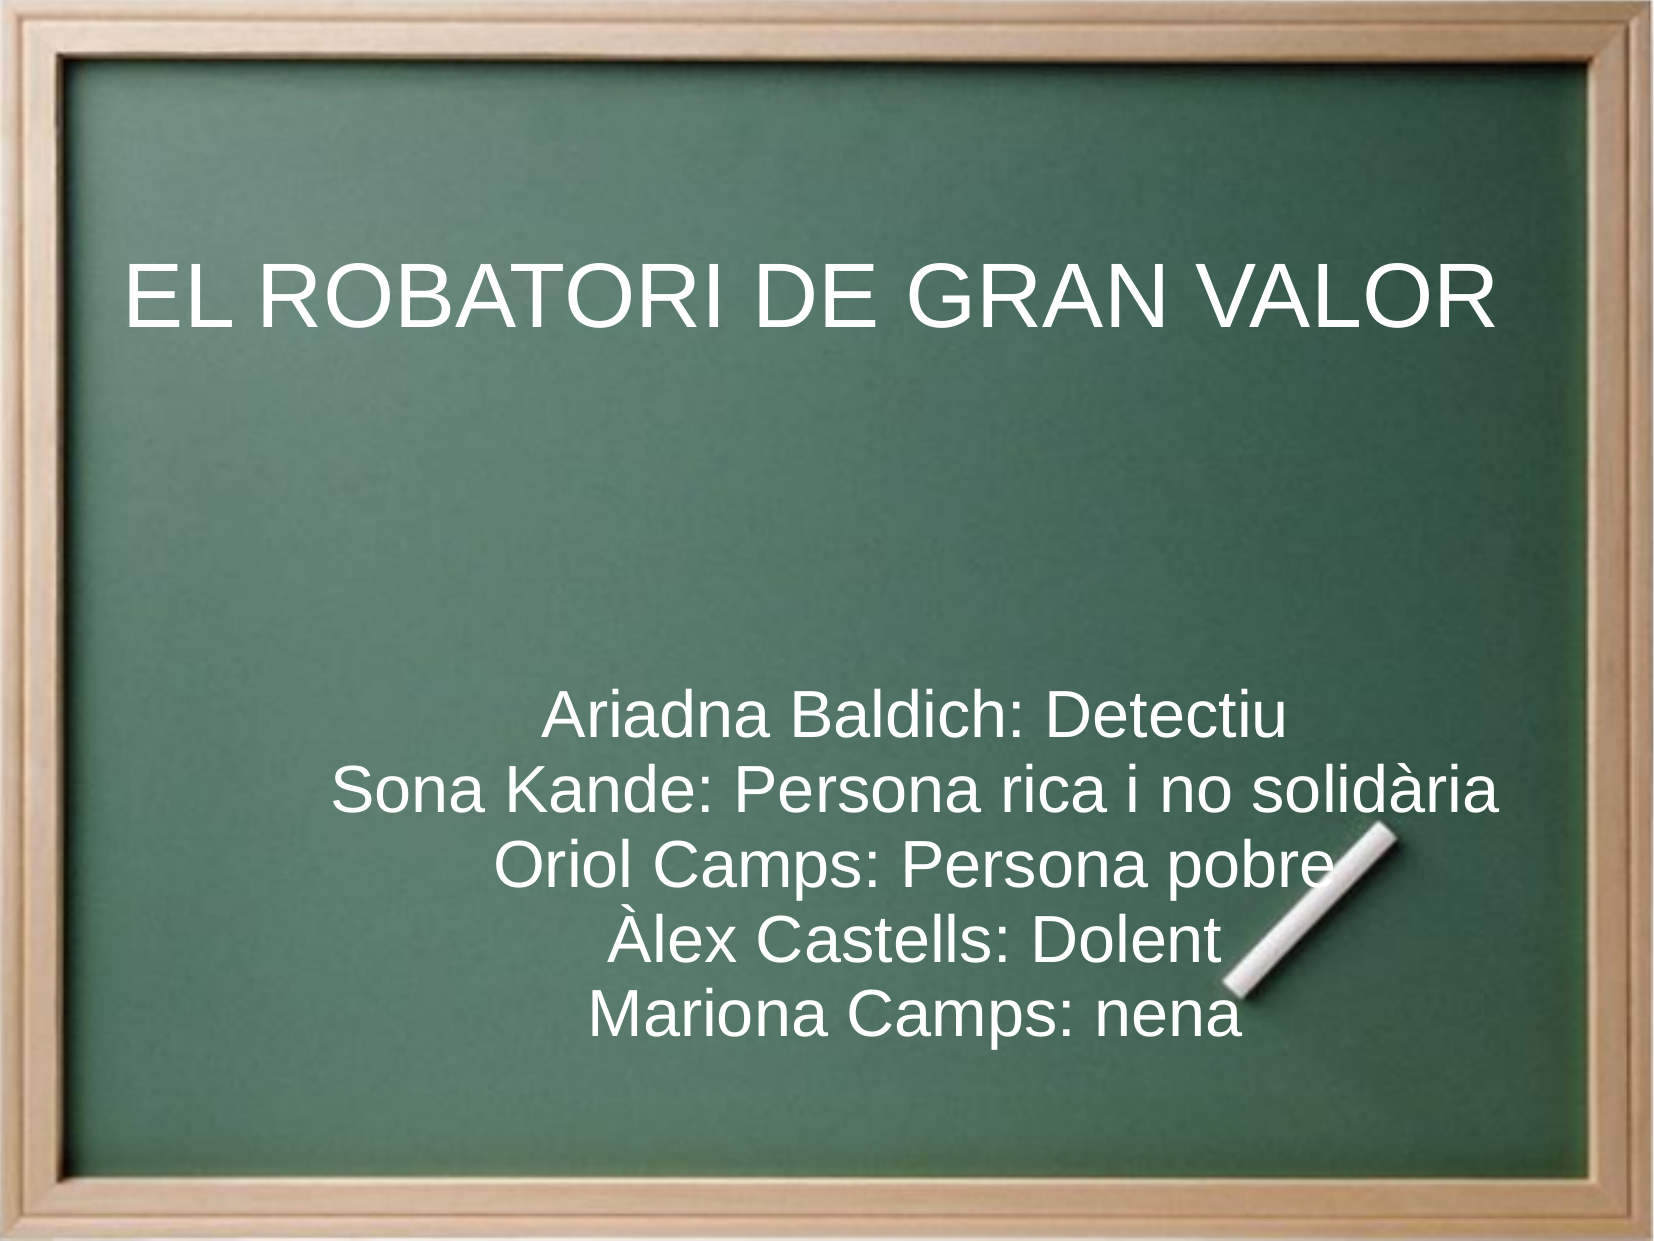

# EL ROBATORI DE GRAN VALOR
Ariadna Baldich: Detectiu
Sona Kande: Persona rica i no solidària
Oriol Camps: Persona pobre
Àlex Castells: Dolent
Mariona Camps: nena